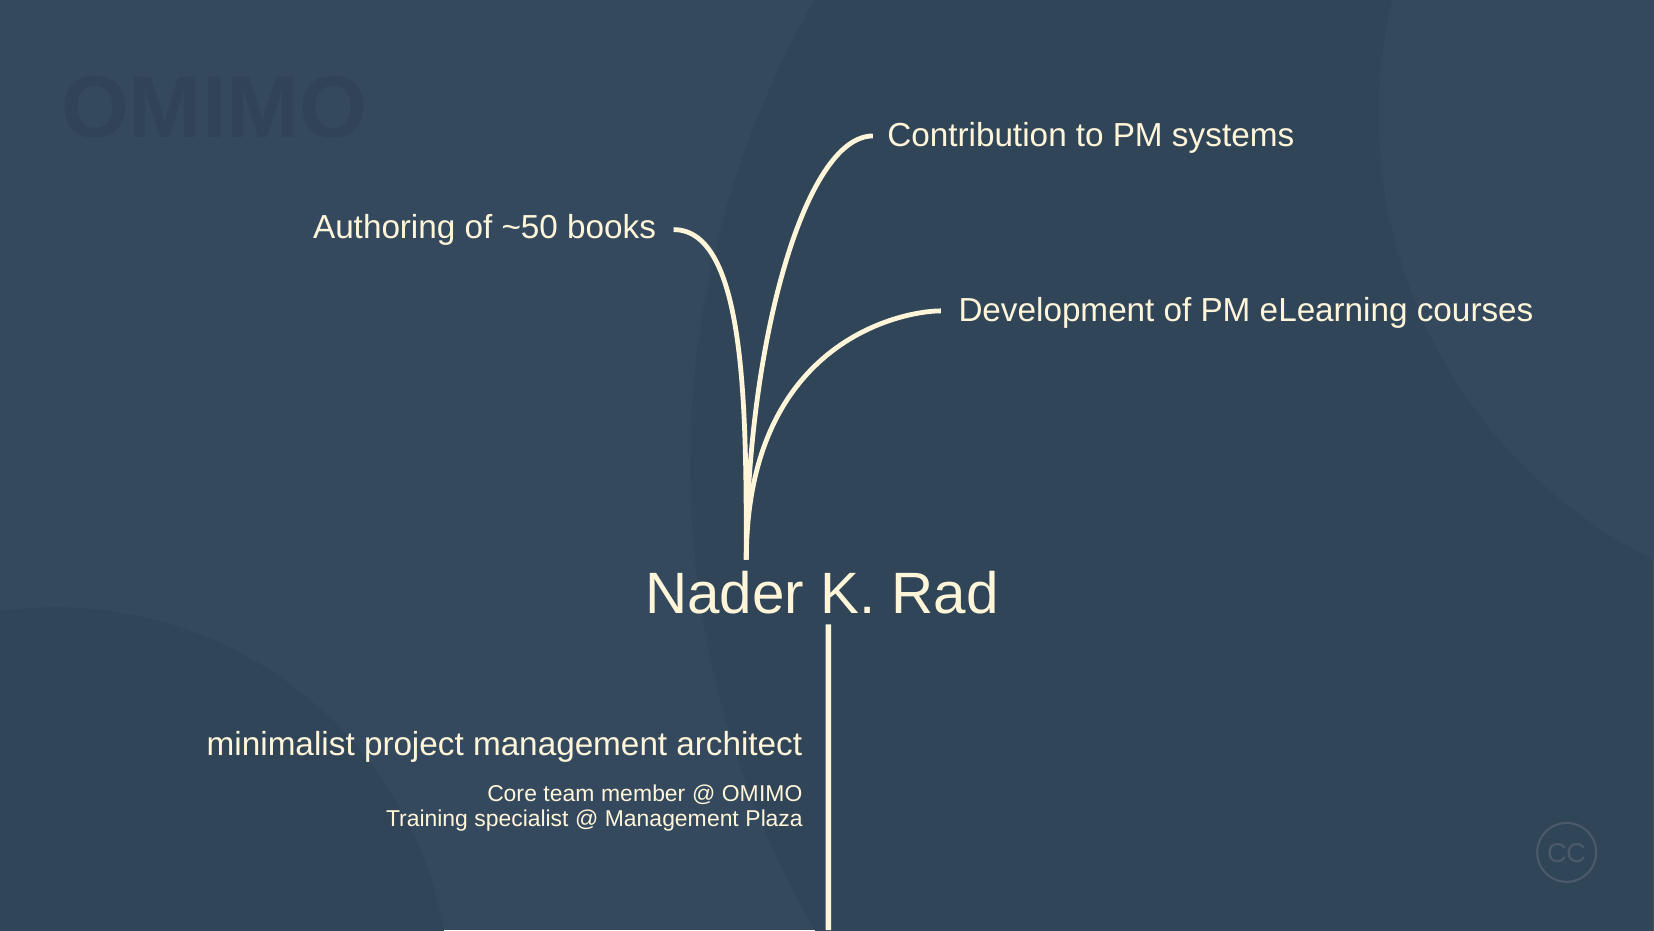

OMIMO
Contribution to PM systems
Authoring of ~50 books
Development of PM eLearning courses
Nader K. Rad
minimalist project management architect
Core team member @ OMIMO
Training specialist @ Management Plaza
CC